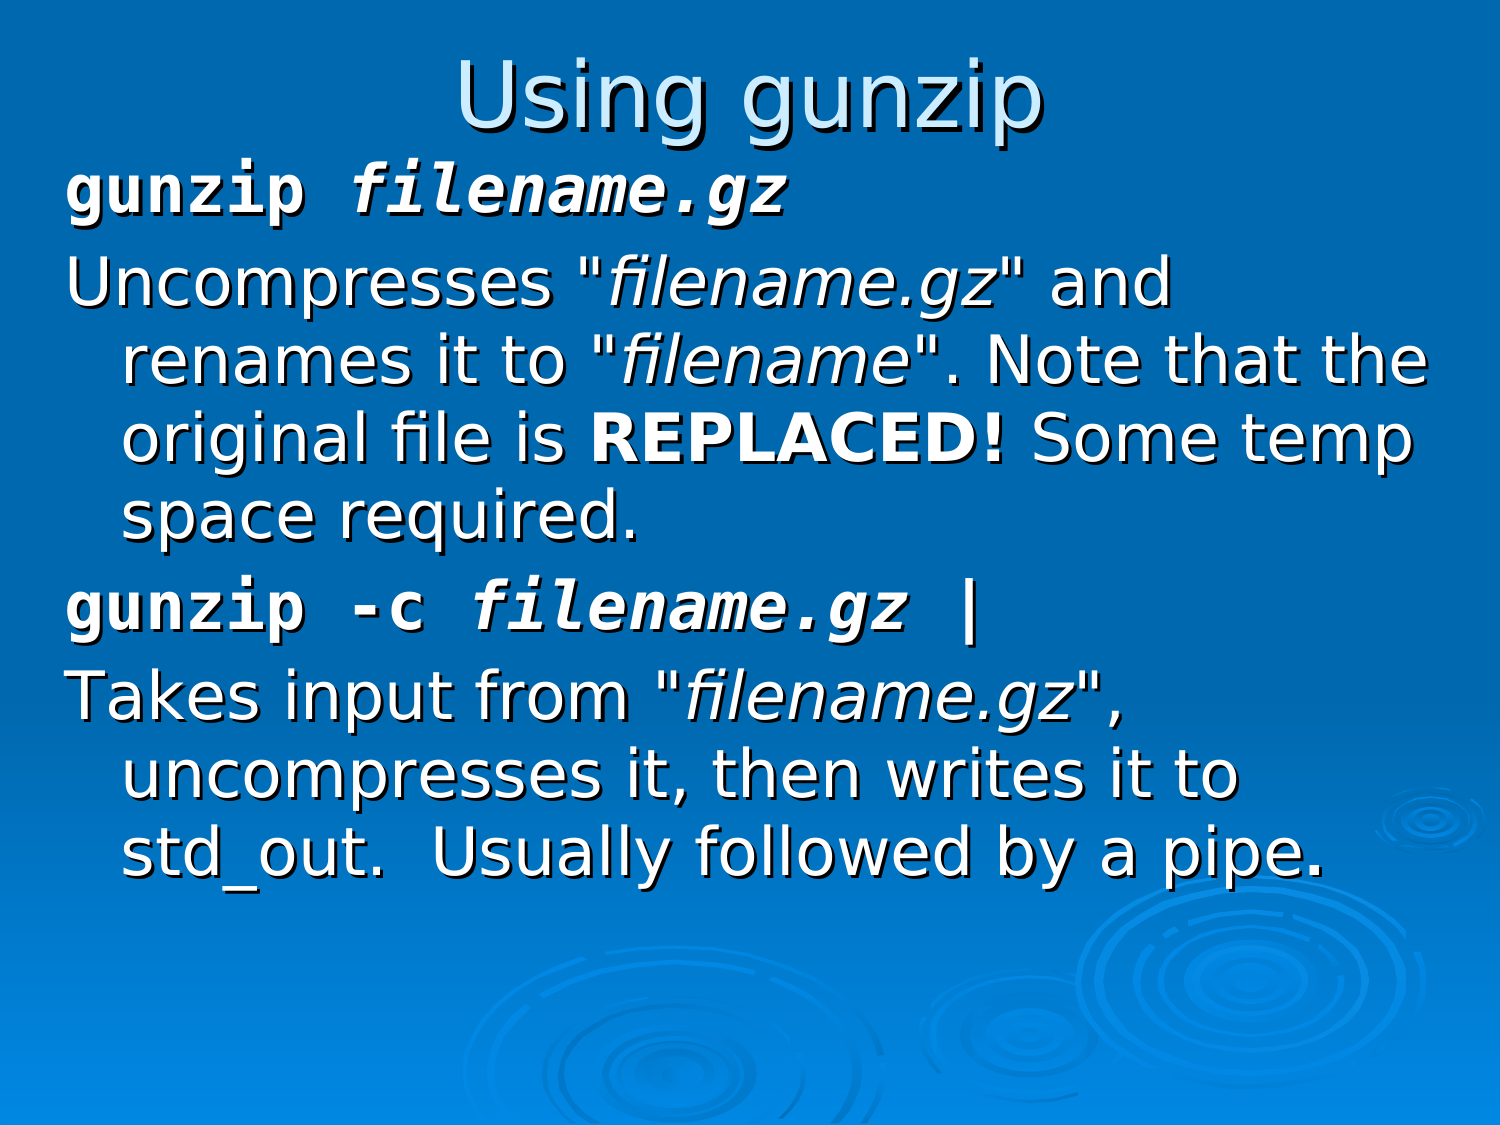

# Using gunzip
gunzip filename.gz
Uncompresses "filename.gz" and renames it to "filename". Note that the original file is REPLACED! Some temp space required.
gunzip -c filename.gz |
Takes input from "filename.gz", uncompresses it, then writes it to std_out. Usually followed by a pipe.